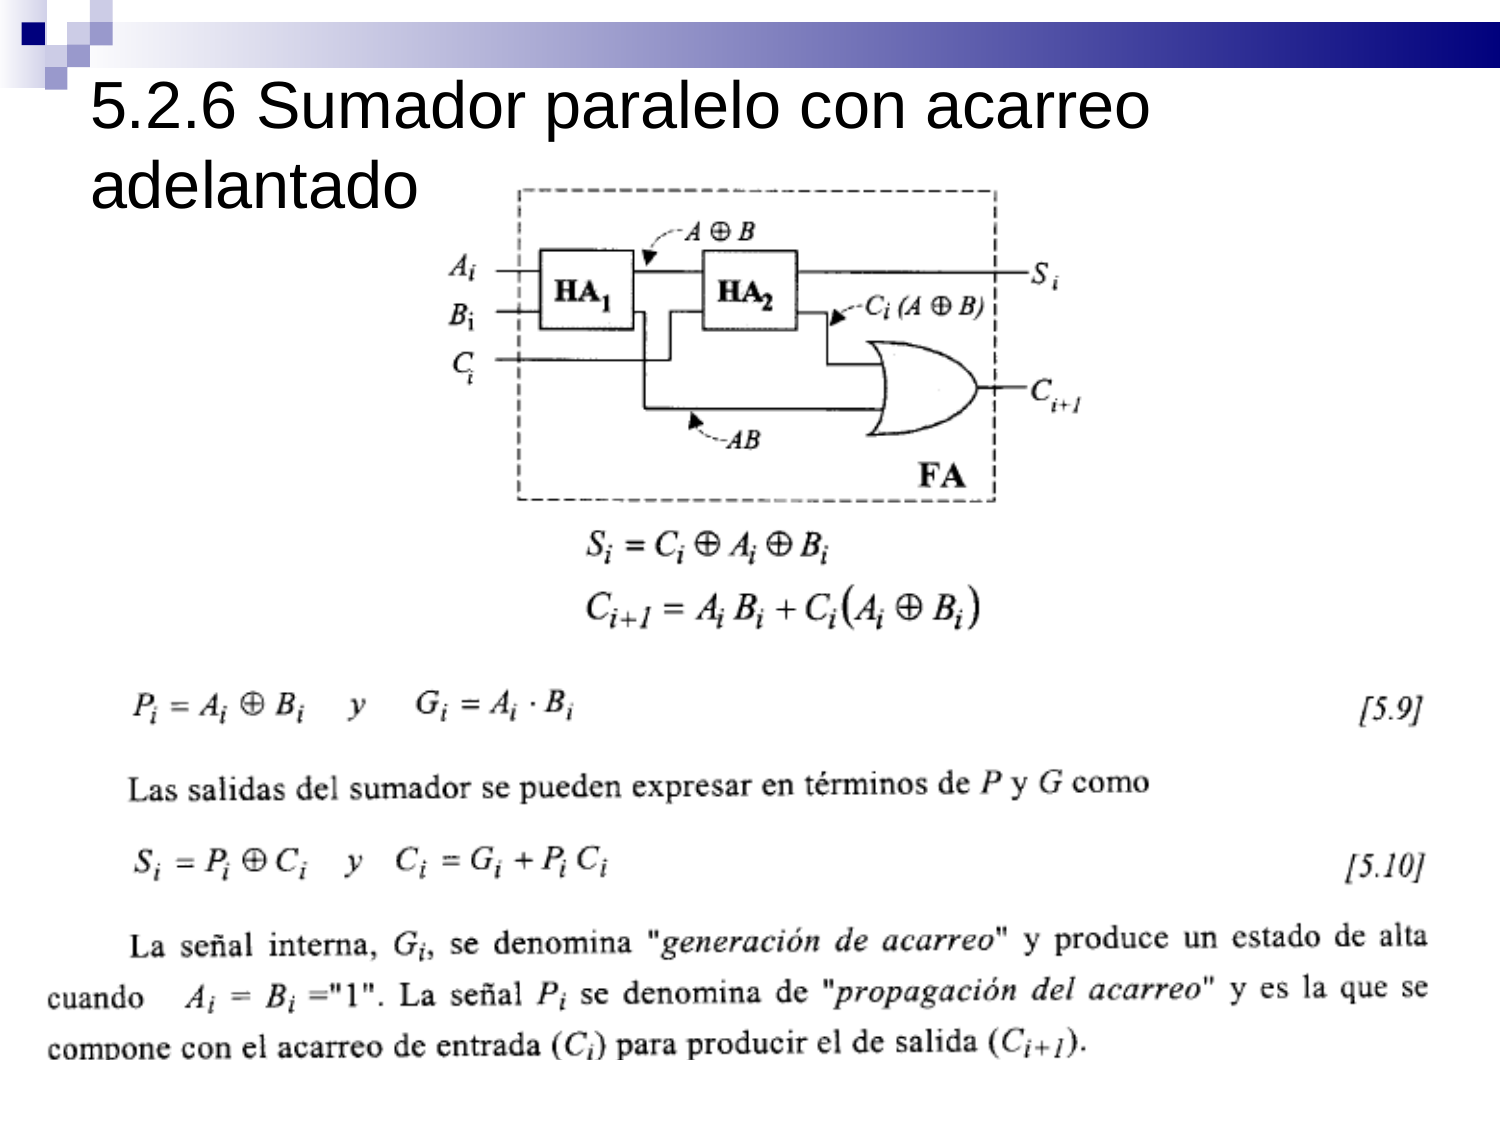

# 5.2.6 Sumador paralelo con acarreo adelantado